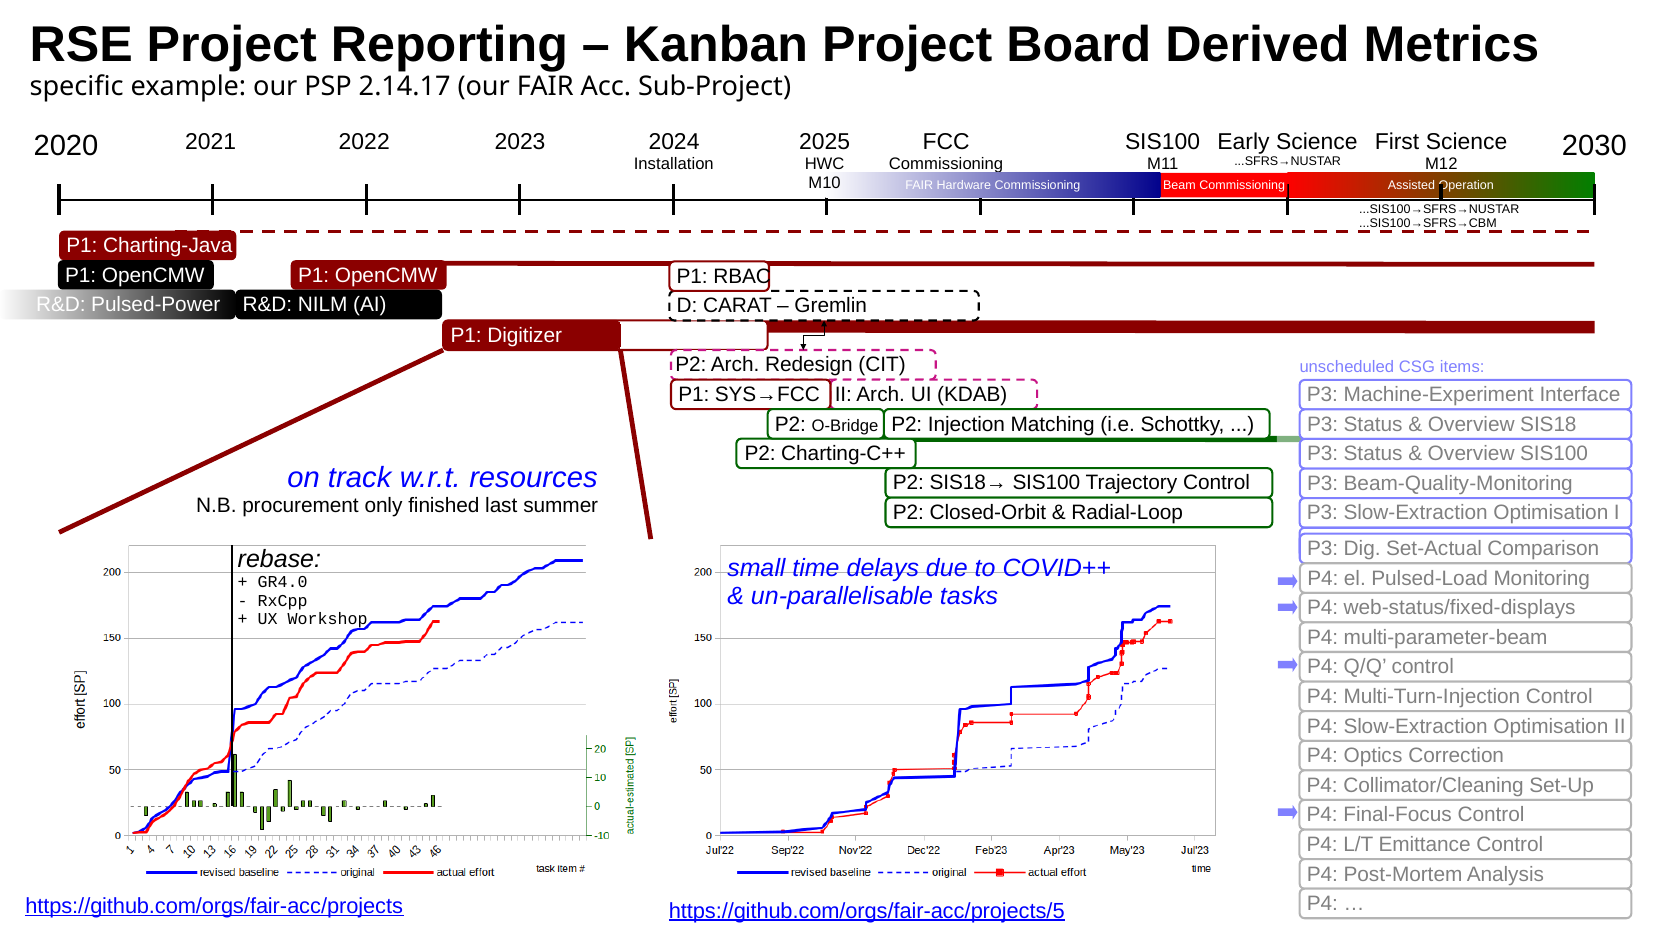

# RSE Project Reporting – Kanban Project Board Derived Metrics specific example: our PSP 2.14.17 (our FAIR Acc. Sub-Project)
2020
2021
2022
2023
2024
Installation
2025
HWC
M10
FCC
Commissioning
SIS100
M11
Early Science
...SFRS→NUSTAR
First Science
M12
2030
FAIR Hardware Commissioning
Beam Commissioning
Assisted Operation
...SIS100→SFRS→NUSTAR
...SIS100→SFRS→CBM
P1: Charting-Java
P1: OpenCMW
P1: OpenCMW
P1: RBAC
 R&D: Pulsed-Power
R&D: NILM (AI)
D: CARAT – Gremlin
P1: Digitizer
P2: Arch. Redesign (CIT)
unscheduled CSG items:
P1: SYS→FCC
II: Arch. UI (KDAB)
P3: Machine-Experiment Interface
P2: O-Bridge
P2: Injection Matching (i.e. Schottky, ...)
P3: Status & Overview SIS18
P2: Charting-C++
P3: Status & Overview SIS100
on track w.r.t. resources
N.B. procurement only finished last summer
P2: SIS18→ SIS100 Trajectory Control
P3: Beam-Quality-Monitoring
P2: Closed-Orbit & Radial-Loop
P3: Slow-Extraction Optimisation I
P3: SIS100 RF Bunch Gymnastics
P3: Dig. Set-Actual Comparison
rebase:
+ GR4.0
- RxCpp
+ UX Workshop
small time delays due to COVID++
& un-parallelisable tasks
P4: el. Pulsed-Load Monitoring
P4: web-status/fixed-displays
P4: multi-parameter-beam
P4: Q/Q’ control
P4: Multi-Turn-Injection Control
P4: Slow-Extraction Optimisation II
P4: Optics Correction
P4: Collimator/Cleaning Set-Up
P4: Final-Focus Control
P4: L/T Emittance Control
P4: Post-Mortem Analysis
https://github.com/orgs/fair-acc/projects
P4: …
https://github.com/orgs/fair-acc/projects/5